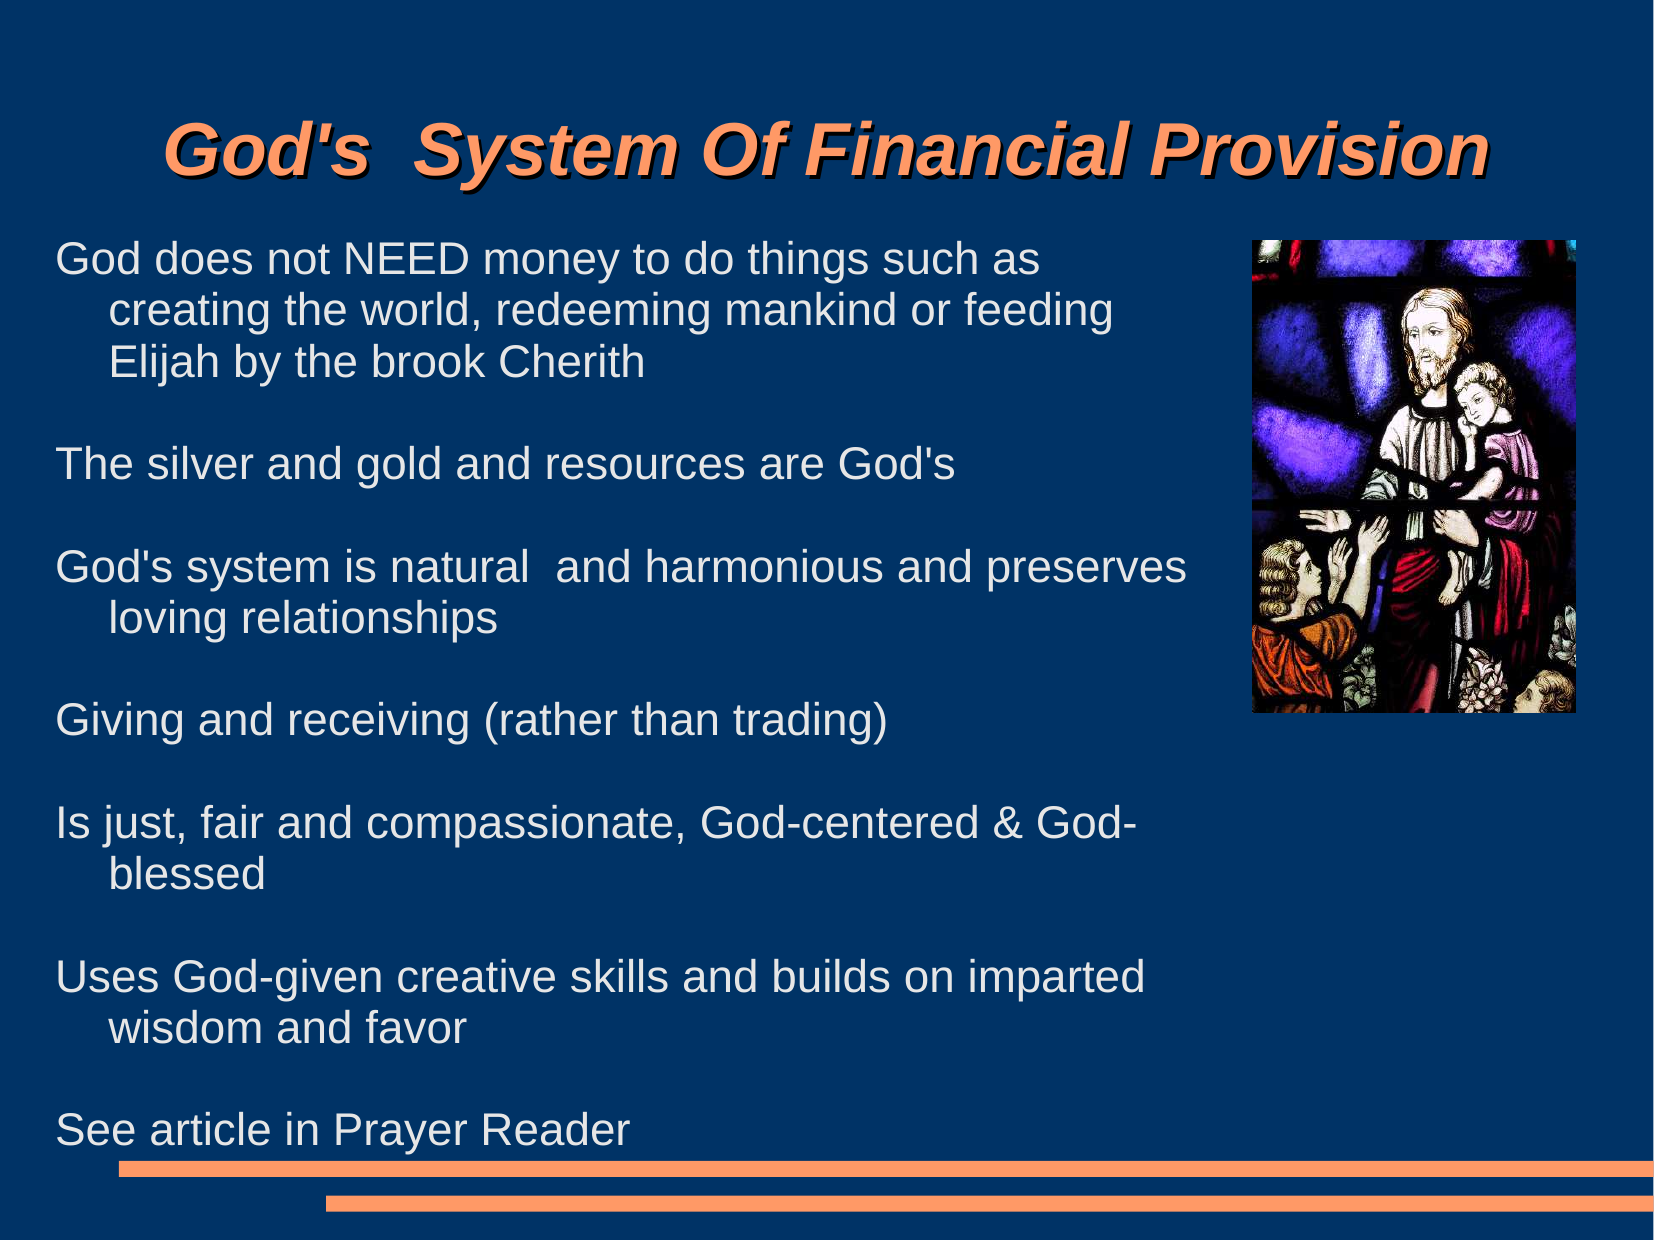

# God's System Of Financial Provision
God does not NEED money to do things such as creating the world, redeeming mankind or feeding Elijah by the brook Cherith
The silver and gold and resources are God's
God's system is natural and harmonious and preserves loving relationships
Giving and receiving (rather than trading)
Is just, fair and compassionate, God-centered & God-blessed
Uses God-given creative skills and builds on imparted wisdom and favor
See article in Prayer Reader